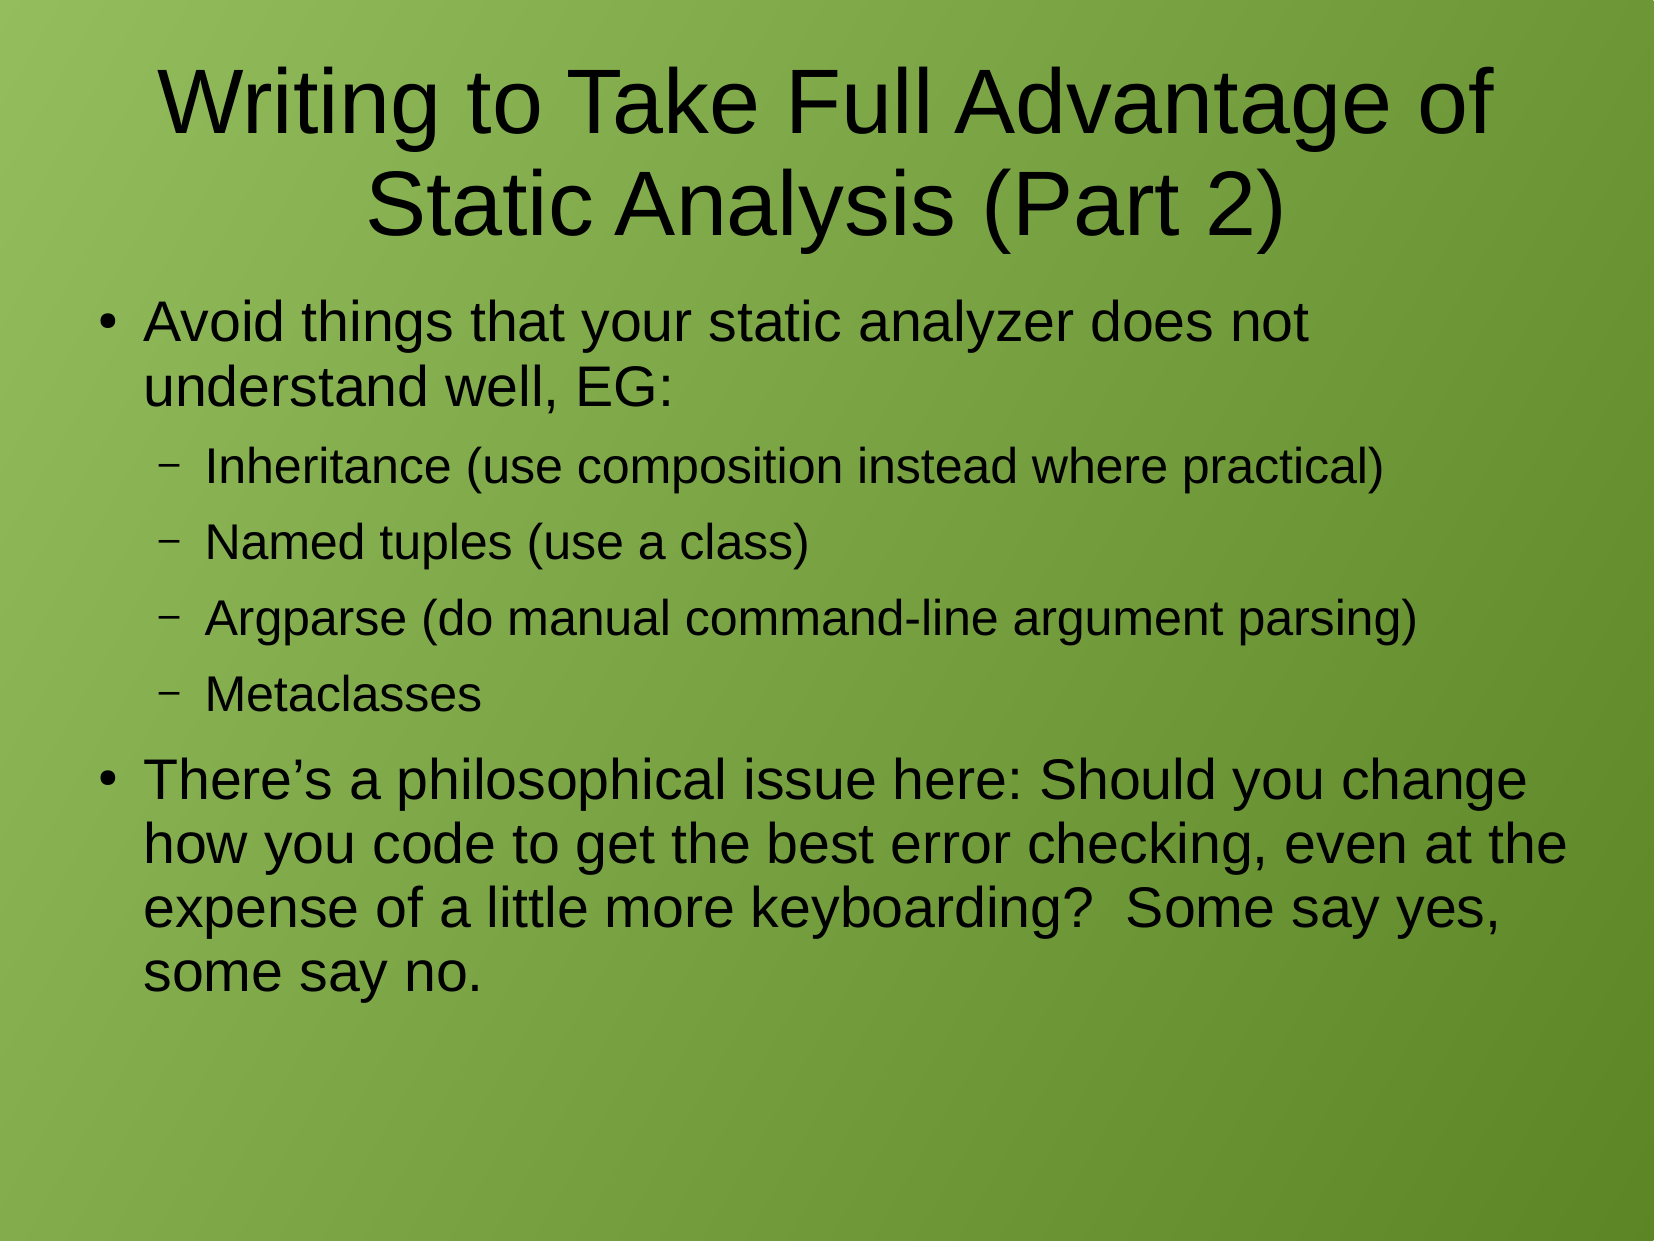

# Writing to Take Full Advantage of Static Analysis (Part 2)
Avoid things that your static analyzer does not understand well, EG:
Inheritance (use composition instead where practical)
Named tuples (use a class)
Argparse (do manual command-line argument parsing)
Metaclasses
There’s a philosophical issue here: Should you change how you code to get the best error checking, even at the expense of a little more keyboarding? Some say yes, some say no.